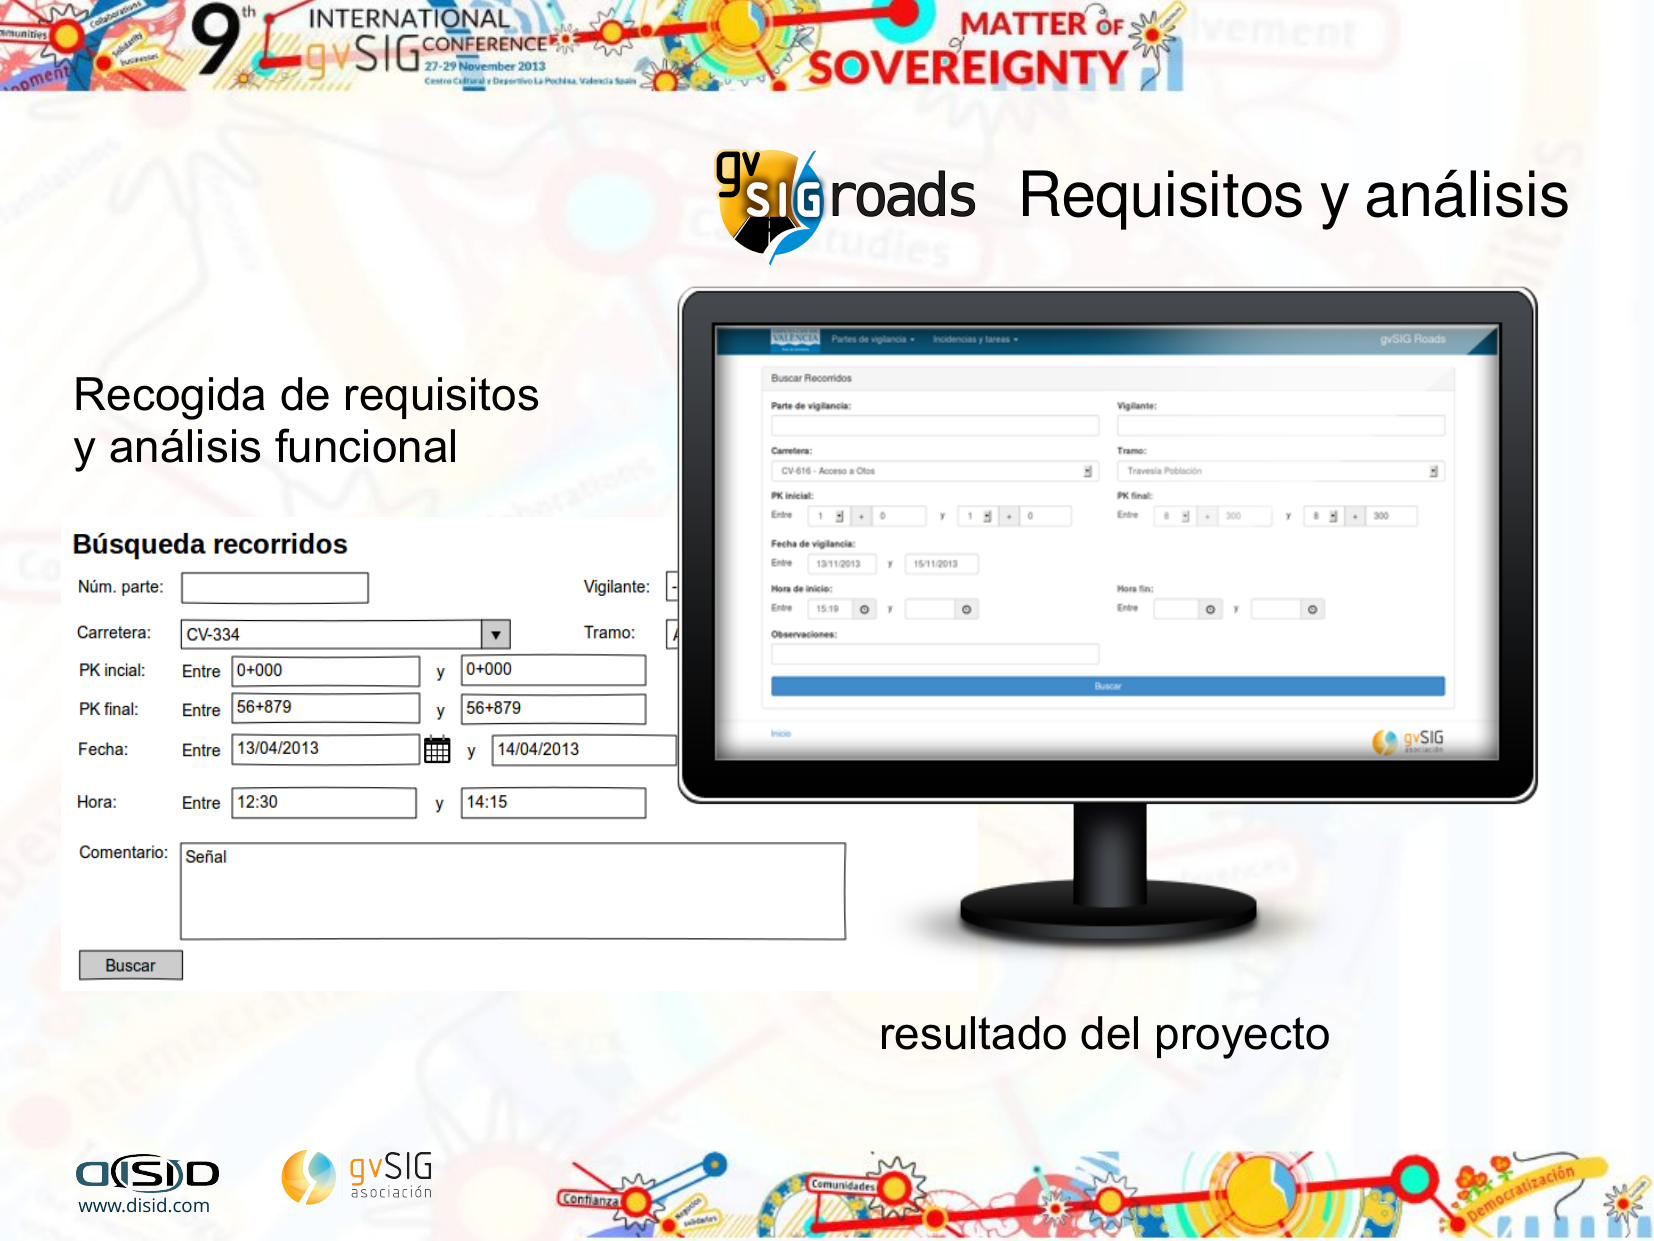

# Requisitos y análisis
Recogida de requisitos
y análisis funcional
resultado del proyecto